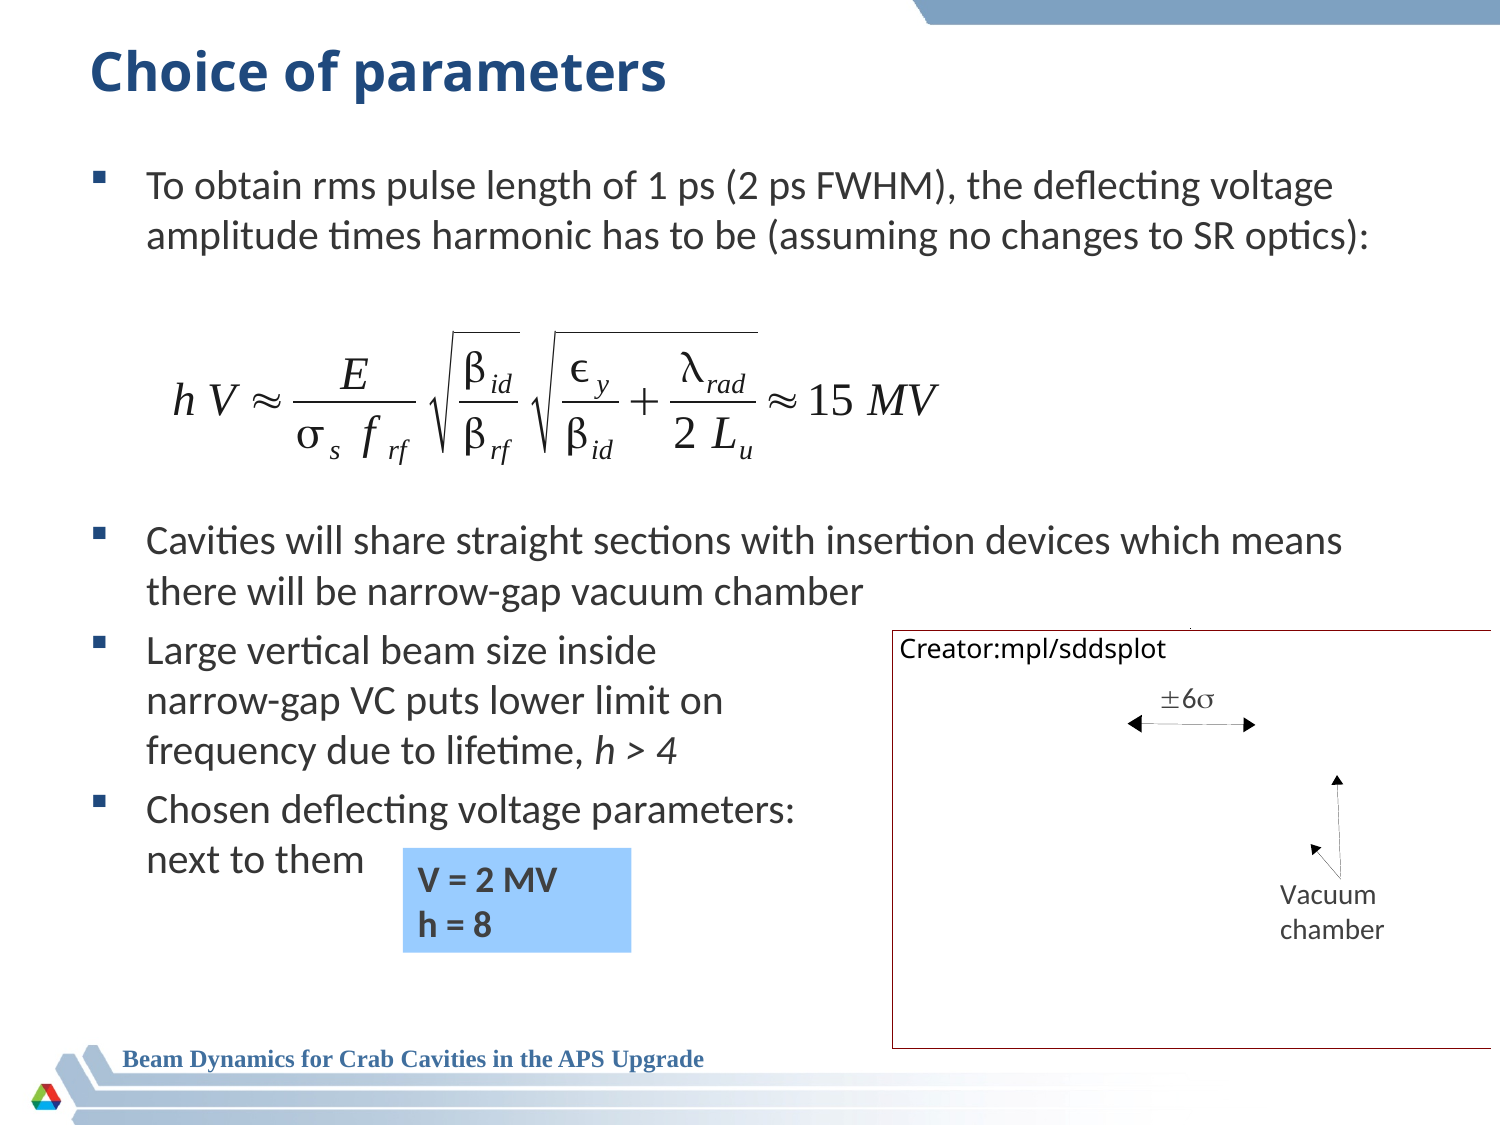

# Choice of parameters
To obtain rms pulse length of 1 ps (2 ps FWHM), the deflecting voltage amplitude times harmonic has to be (assuming no changes to SR optics):
Cavities will share straight sections with insertion devices which means there will be narrow-gap vacuum chamber
Large vertical beam size inside
narrow-gap VC puts lower limit on
frequency due to lifetime, h > 4
Chosen deflecting voltage parameters:
next to them
±6s
V = 2 MV
h = 8
Vacuum
chamber